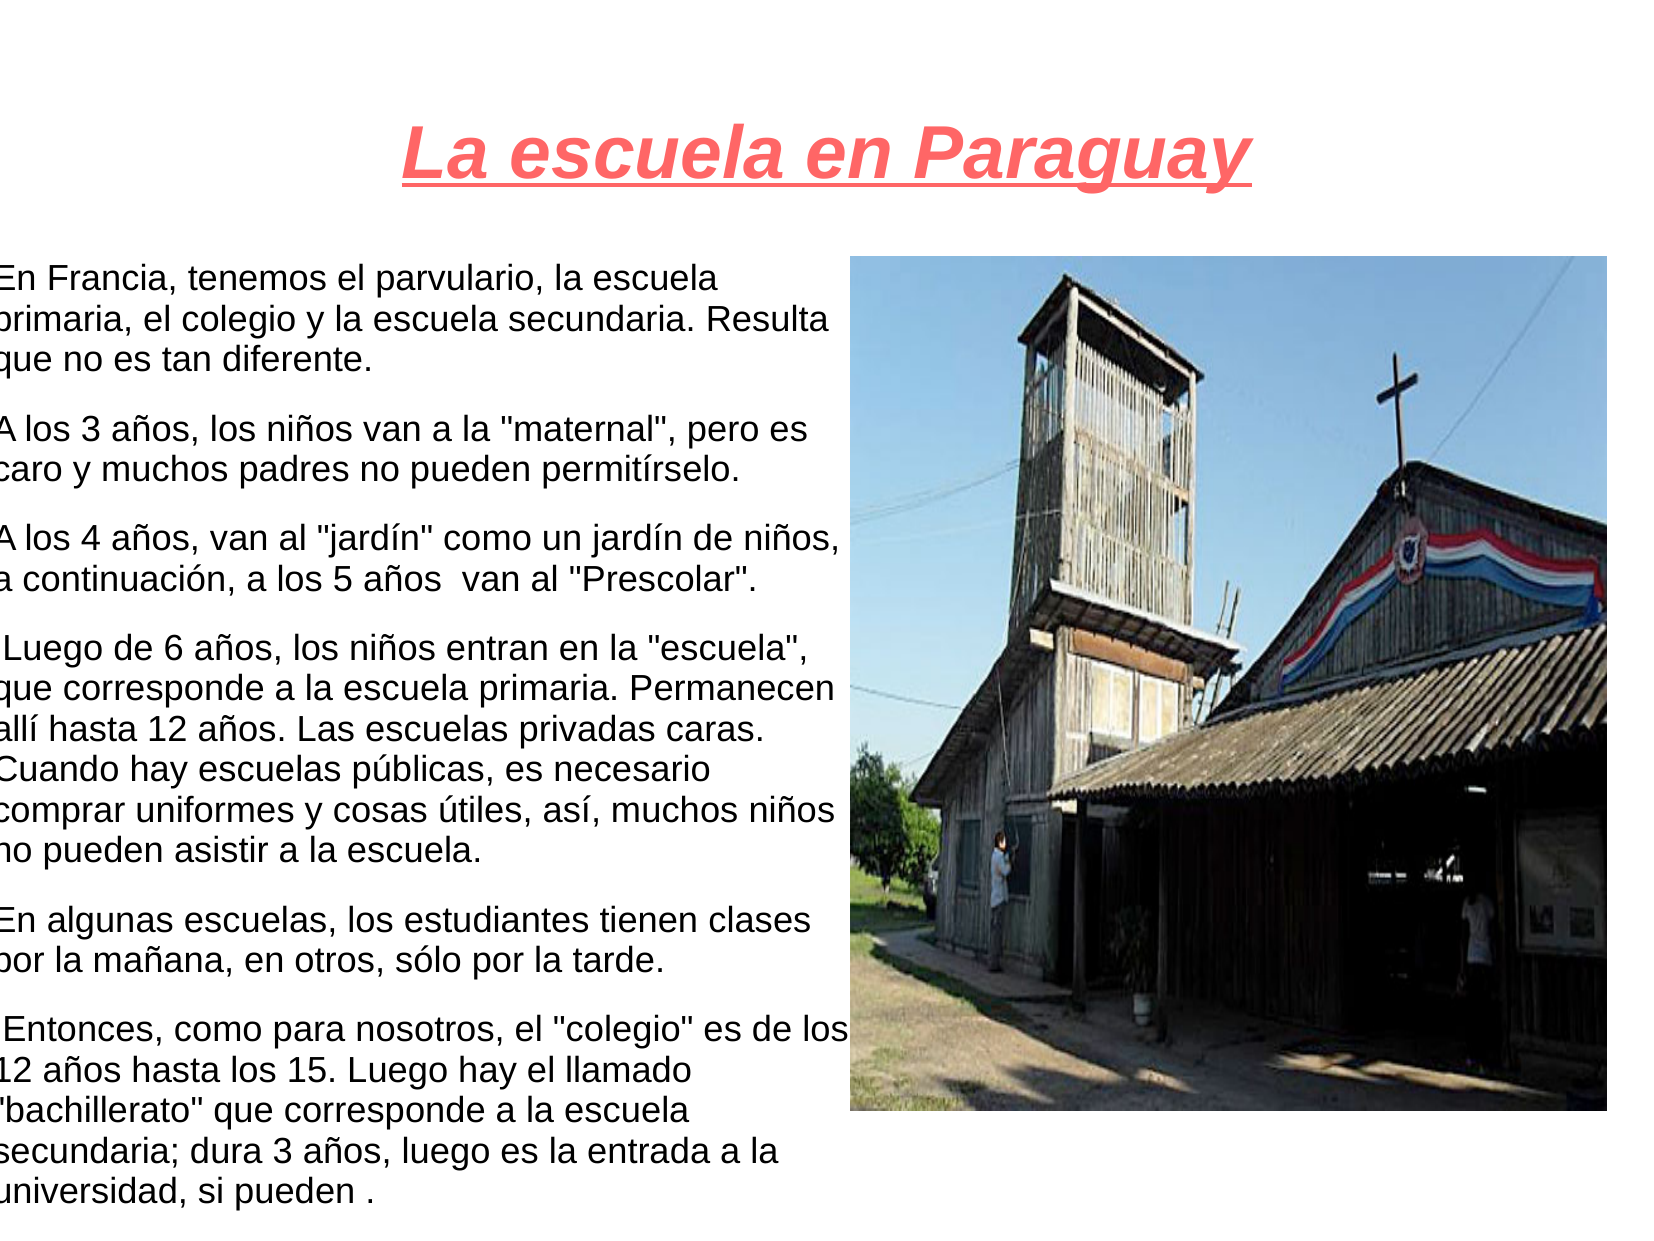

# La escuela en Paraguay
En Francia, tenemos el parvulario, la escuela primaria, el colegio y la escuela secundaria. Resulta que no es tan diferente.
A los 3 años, los niños van a la "maternal", pero es caro y muchos padres no pueden permitírselo.
A los 4 años, van al "jardín" como un jardín de niños, a continuación, a los 5 años van al "Prescolar".
 Luego de 6 años, los niños entran en la "escuela", que corresponde a la escuela primaria. Permanecen allí hasta 12 años. Las escuelas privadas caras. Cuando hay escuelas públicas, es necesario comprar uniformes y cosas útiles, así, muchos niños no pueden asistir a la escuela.
En algunas escuelas, los estudiantes tienen clases por la mañana, en otros, sólo por la tarde.
 Entonces, como para nosotros, el "colegio" es de los 12 años hasta los 15. Luego hay el llamado "bachillerato" que corresponde a la escuela secundaria; dura 3 años, luego es la entrada a la universidad, si pueden .